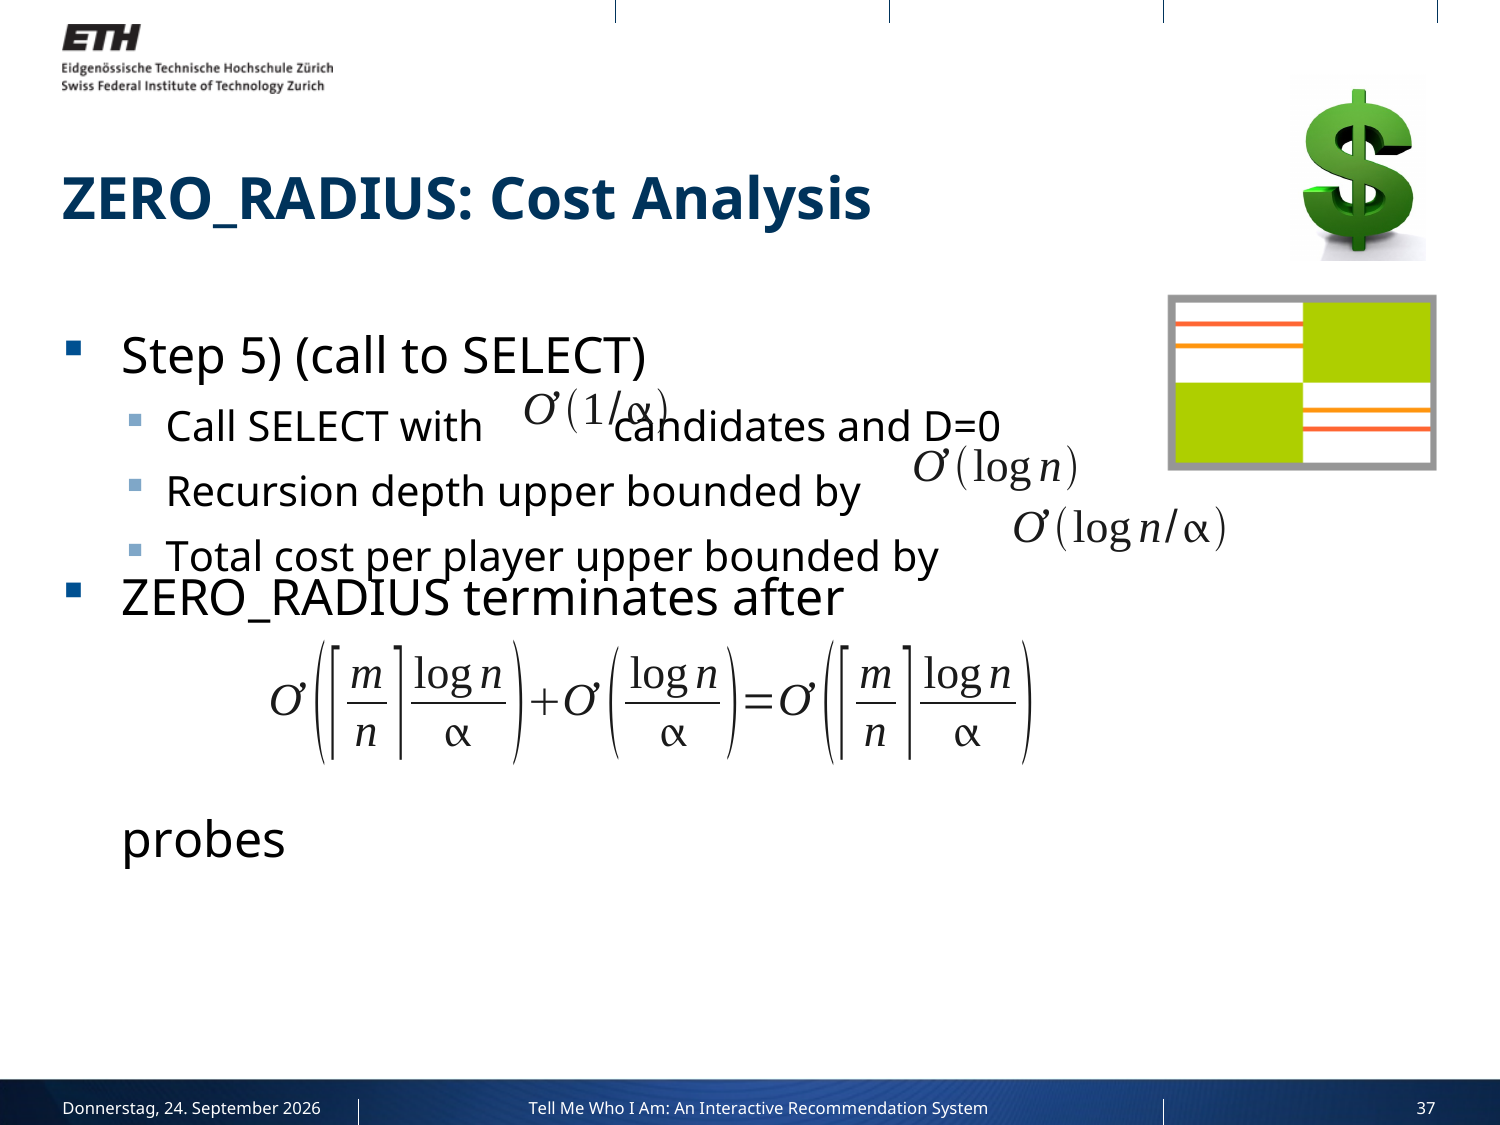

# ZERO_RADIUS: Cost Analysis
Step 5) (call to SELECT)
Call SELECT with candidates and D=0
Recursion depth upper bounded by
Total cost per player upper bounded by
ZERO_RADIUS terminates after
probes
37